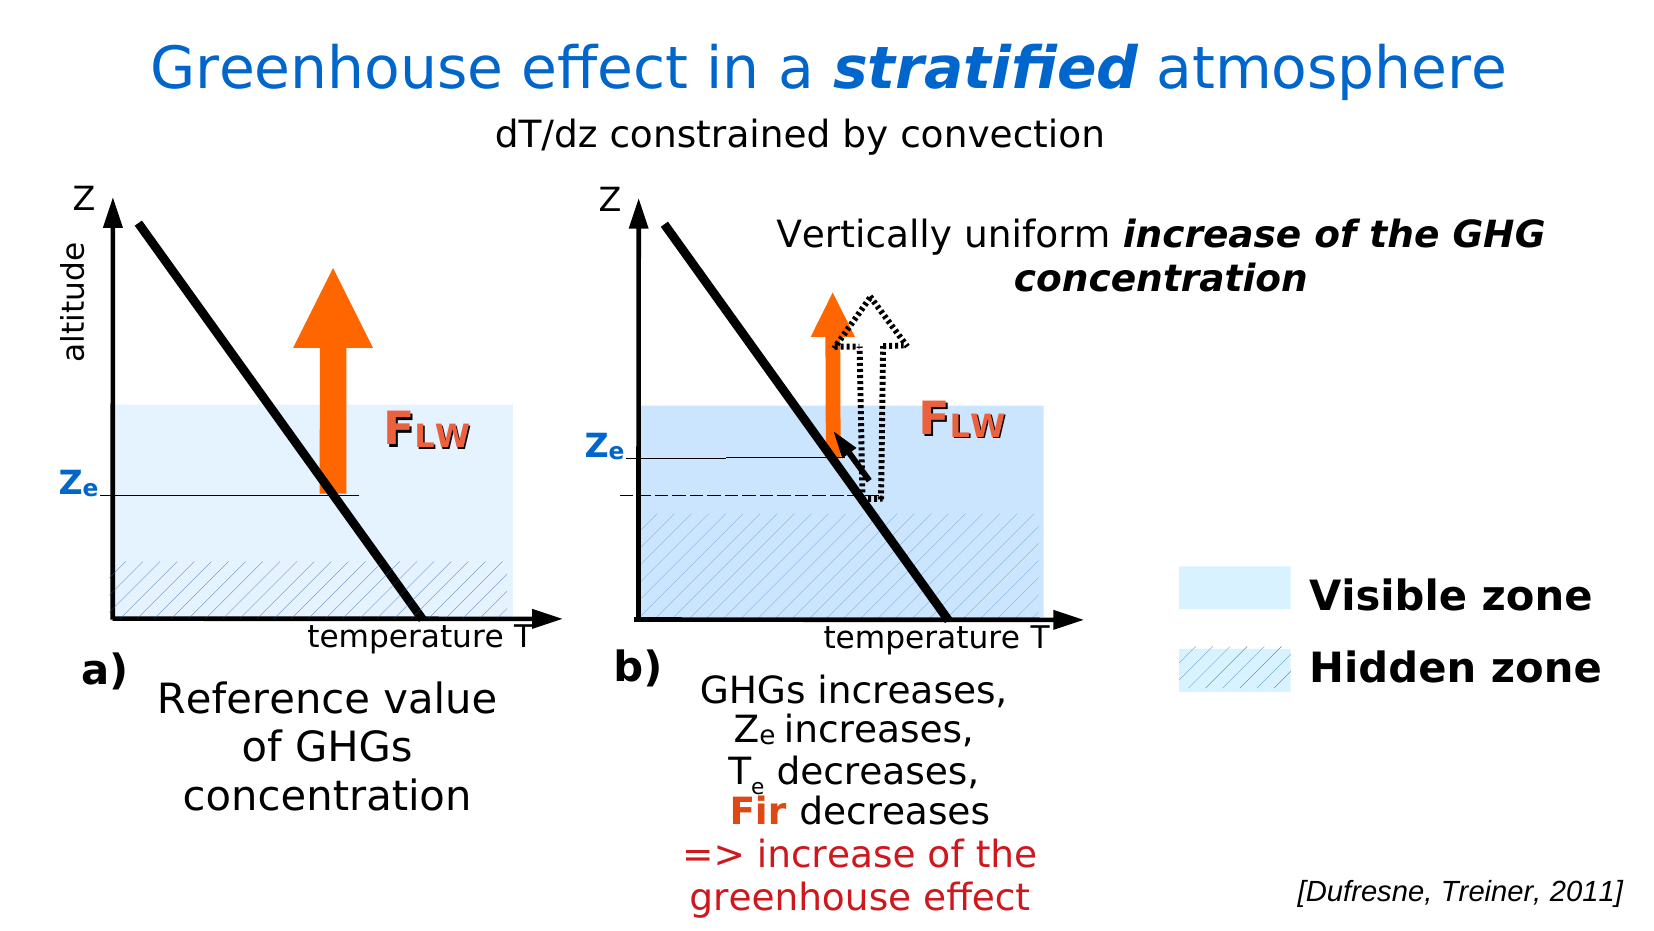

Greenhouse effect in a stratified atmosphere
dT/dz constrained by convection
Z
altitude
FLW
Ze
temperature T
a)
Reference value of GHGs concentration
Z
Vertically uniform increase of the GHG concentration
FLW
Ze
temperature T
b)
GHGs increases,
Ze increases,
Te decreases,
Fir decreases
=> increase of the greenhouse effect
Visible zone
Hidden zone
[Dufresne, Treiner, 2011]